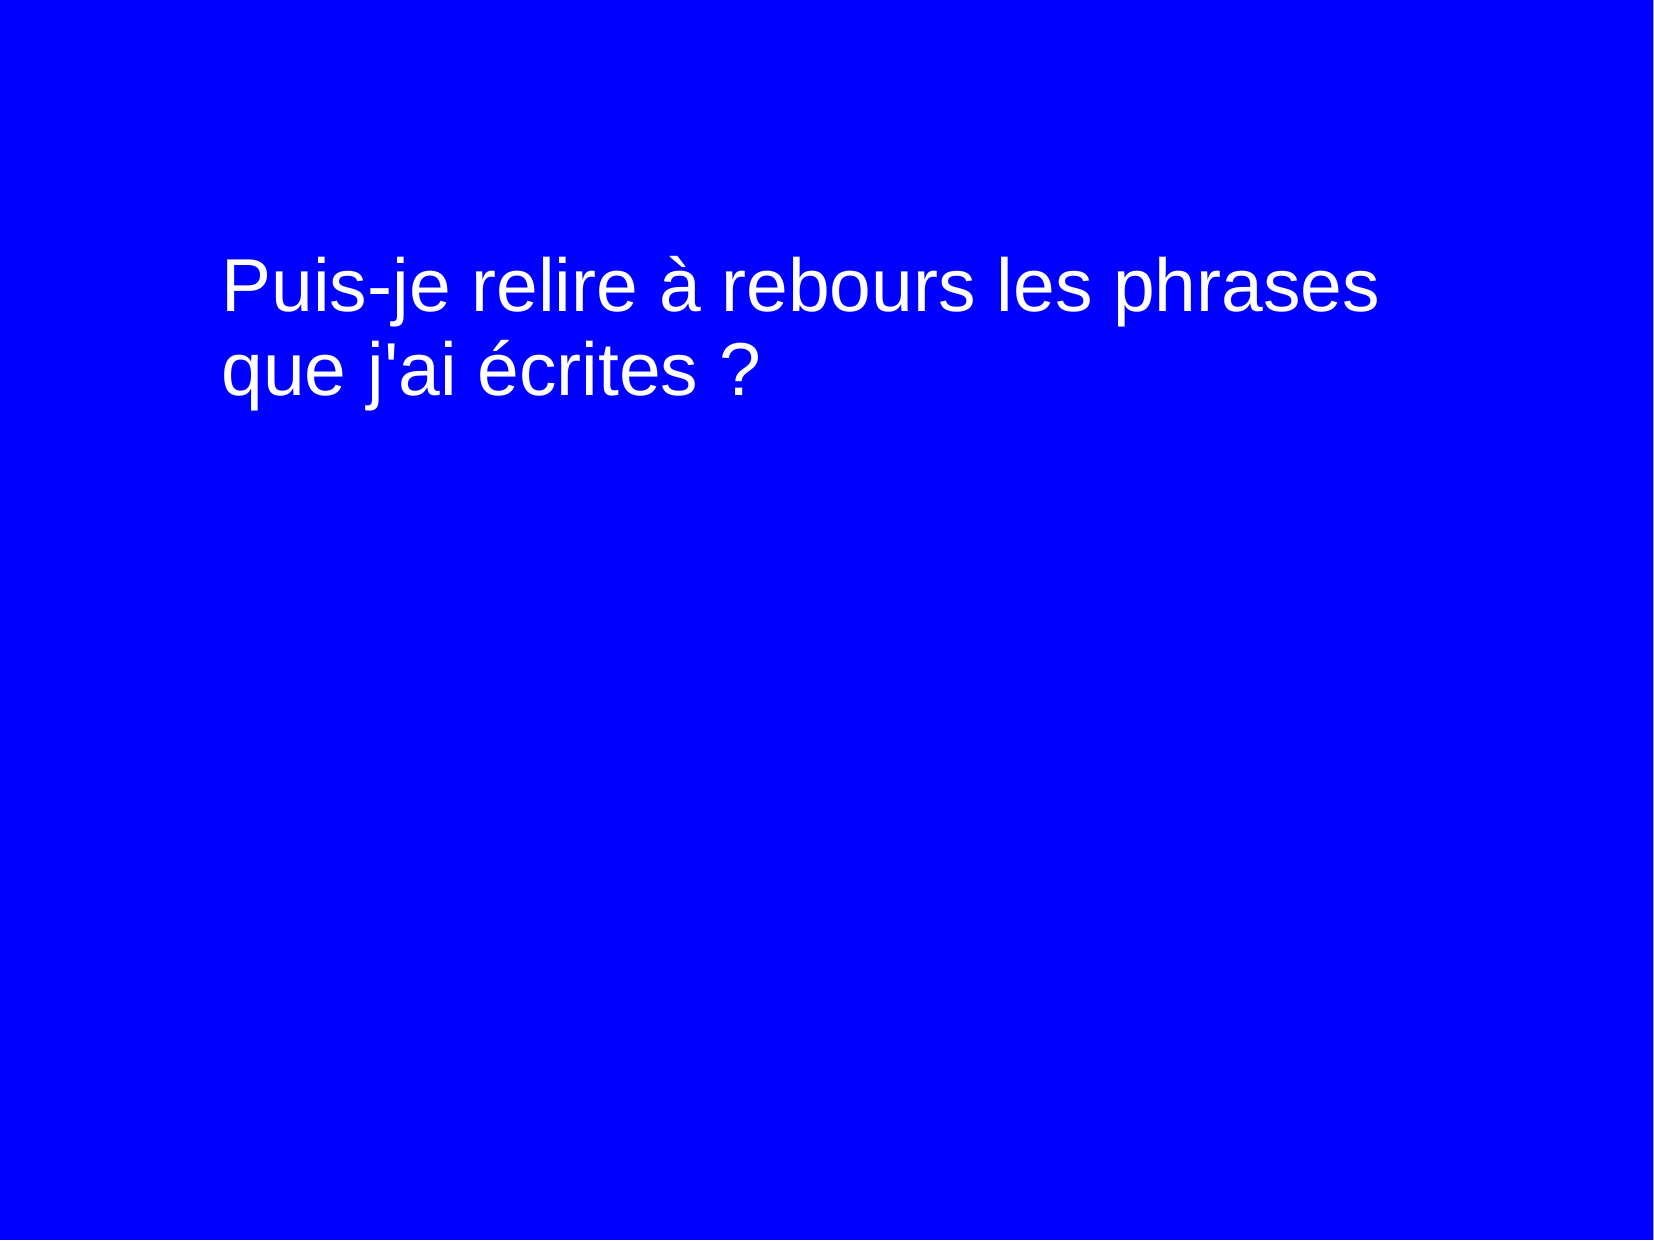

Puis-je relire à rebours les phrases que j'ai écrites ?